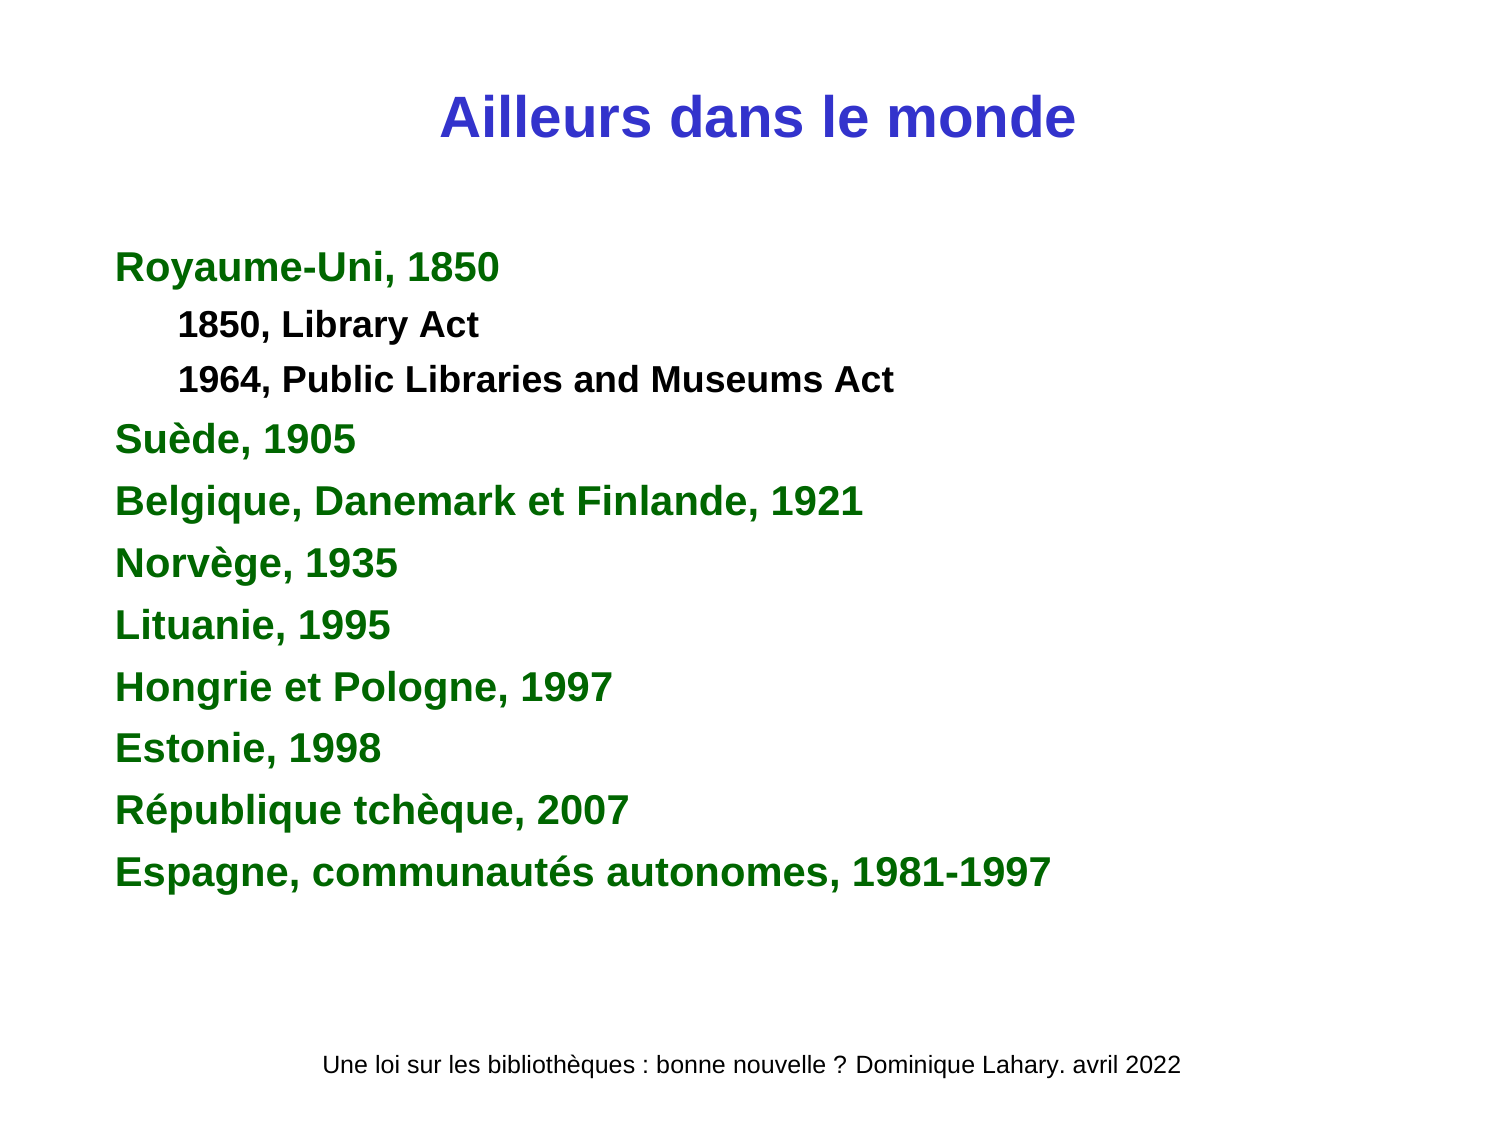

# Ailleurs dans le monde
Royaume-Uni, 1850
	1850, Library Act
 1964, Public Libraries and Museums Act
Suède, 1905
Belgique, Danemark et Finlande, 1921
Norvège, 1935
Lituanie, 1995
Hongrie et Pologne, 1997
Estonie, 1998
République tchèque, 2007
Espagne, communautés autonomes, 1981-1997
Une loi sur les bibliothèques : bonne nouvelle ? Dominique Lahary. avril 2022